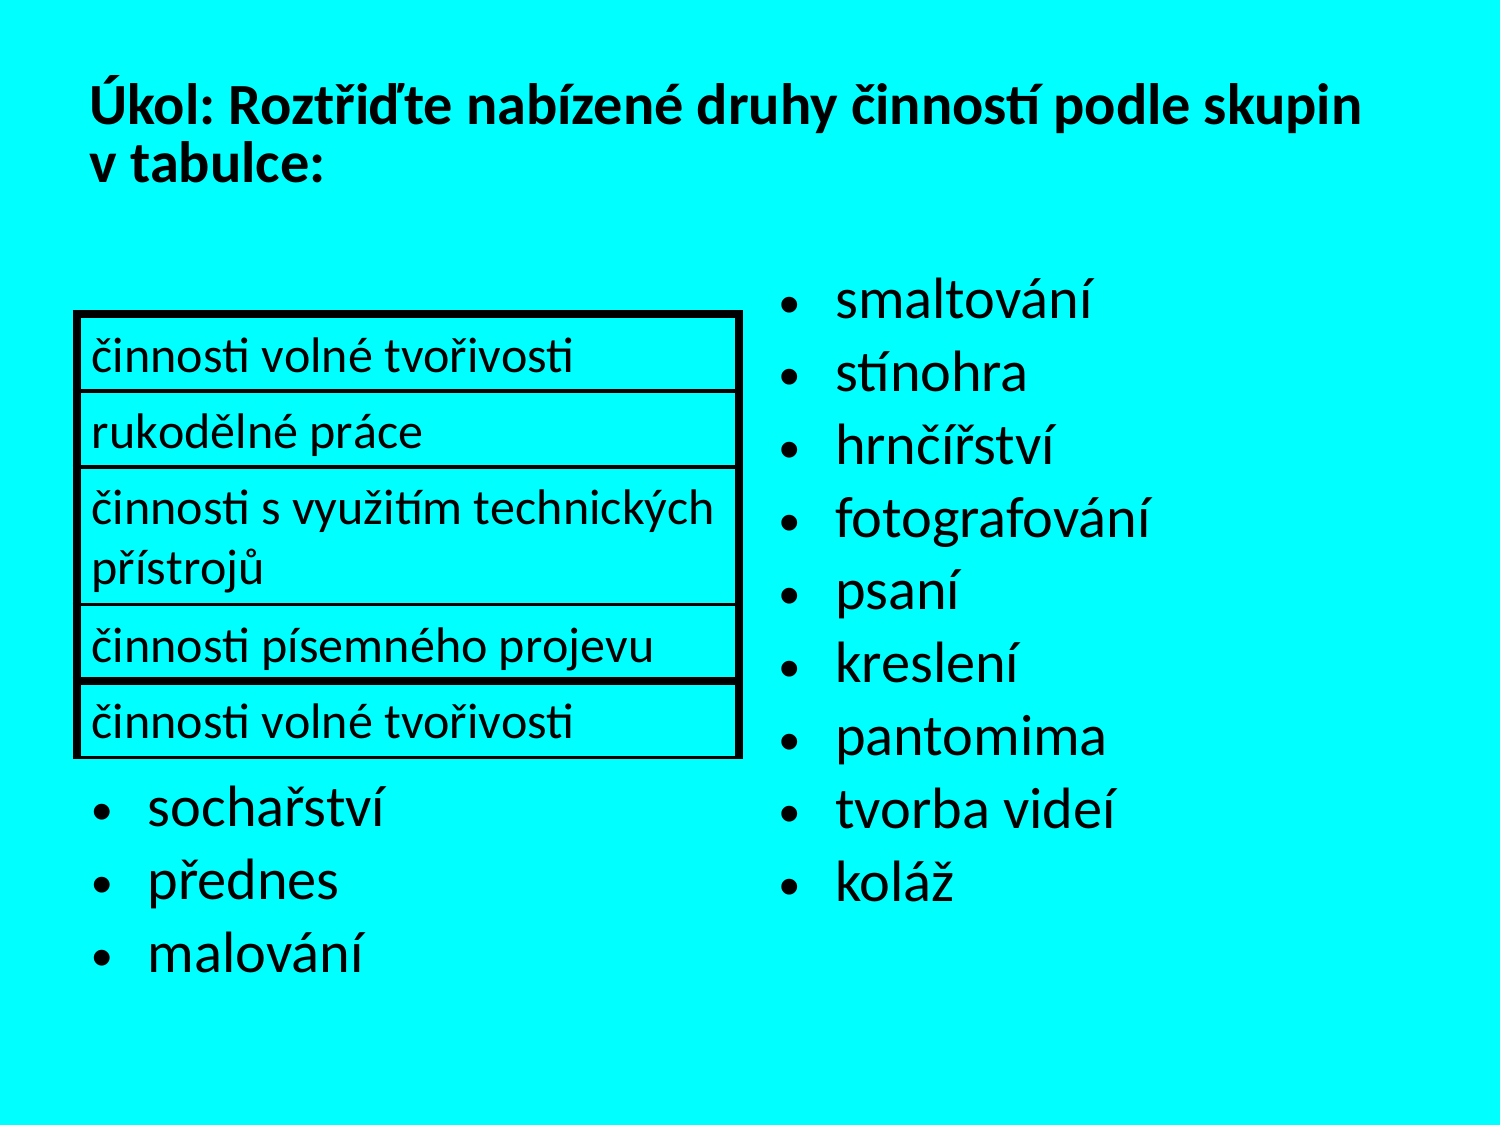

# Úkol: Roztřiďte nabízené druhy činností podle skupin v tabulce:
smaltování
stínohra
hrnčířství
fotografování
psaní
kreslení
pantomima
tvorba videí
koláž
| činnosti volné tvořivosti |
| --- |
| rukodělné práce |
| činnosti s využitím technických přístrojů |
| činnosti písemného projevu |
| činnosti volné tvořivosti |
sochařství
přednes
malování